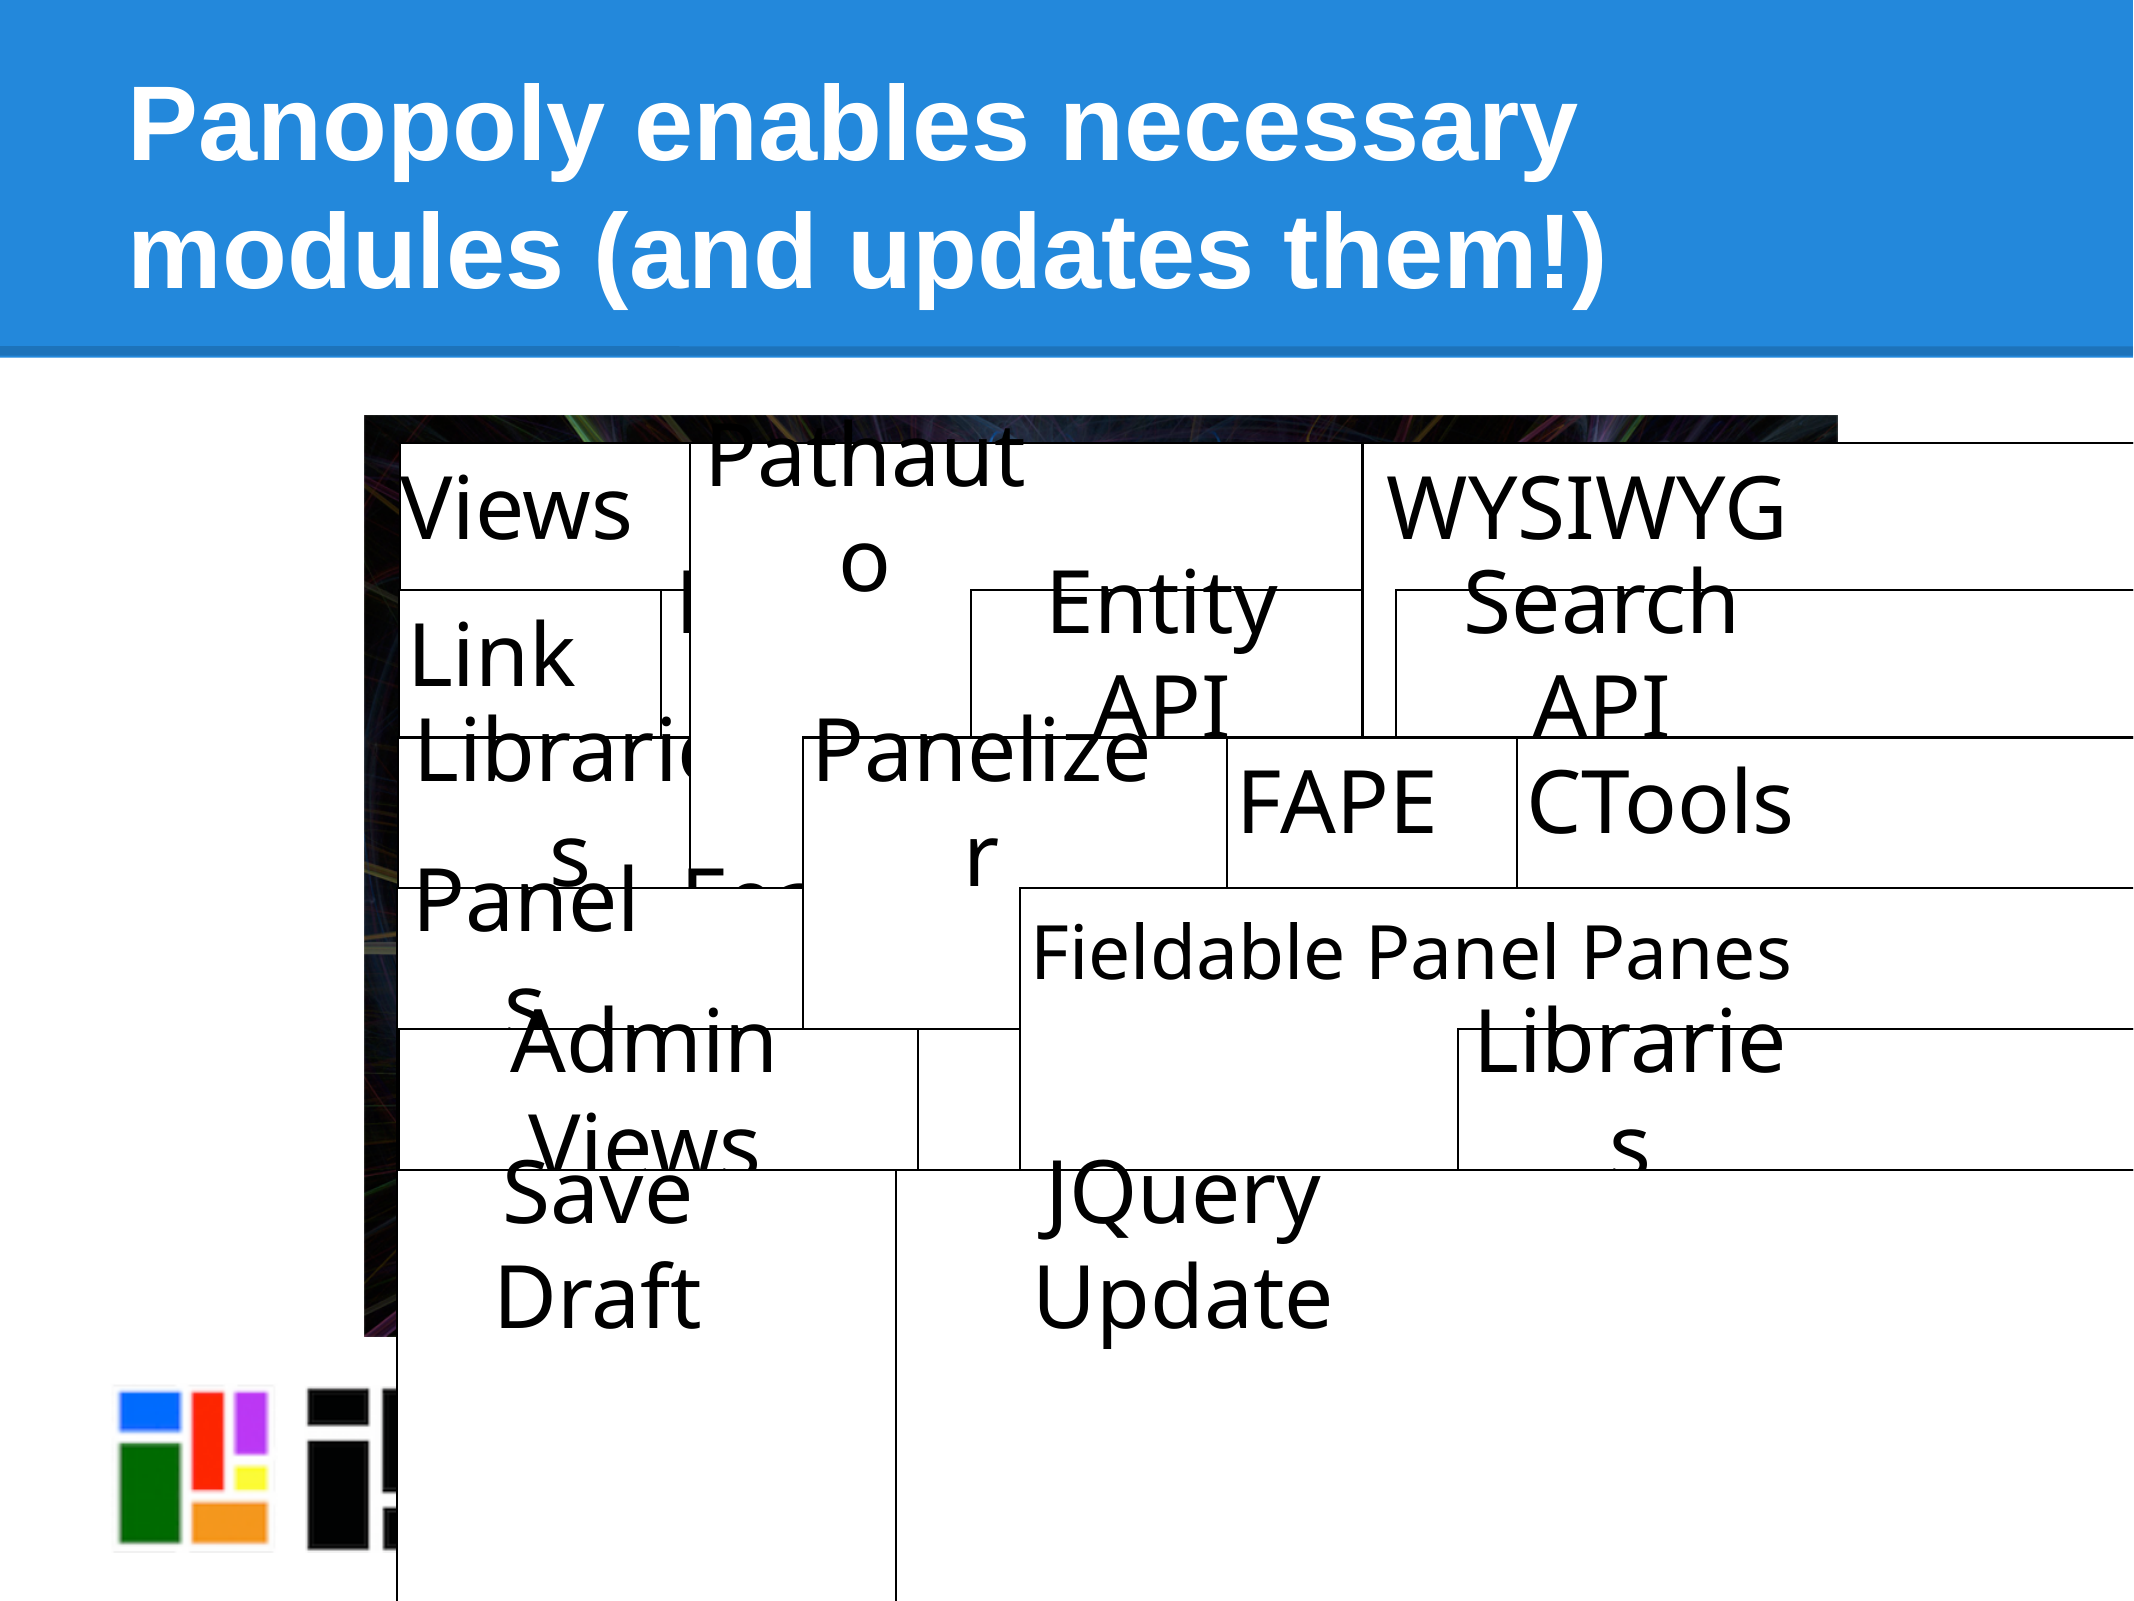

# Panopoly enables necessary modules (and updates them!)
Views
Pathauto
 Date
WYSIWYG
Link
Media
Entity API
Search API
Libraries
Panelizer
FAPE
CTools
Panels
Features
Fieldable Panel Panes
Admin Views
Module Filter
Libraries
Save Draft
JQuery Update
LinkIt